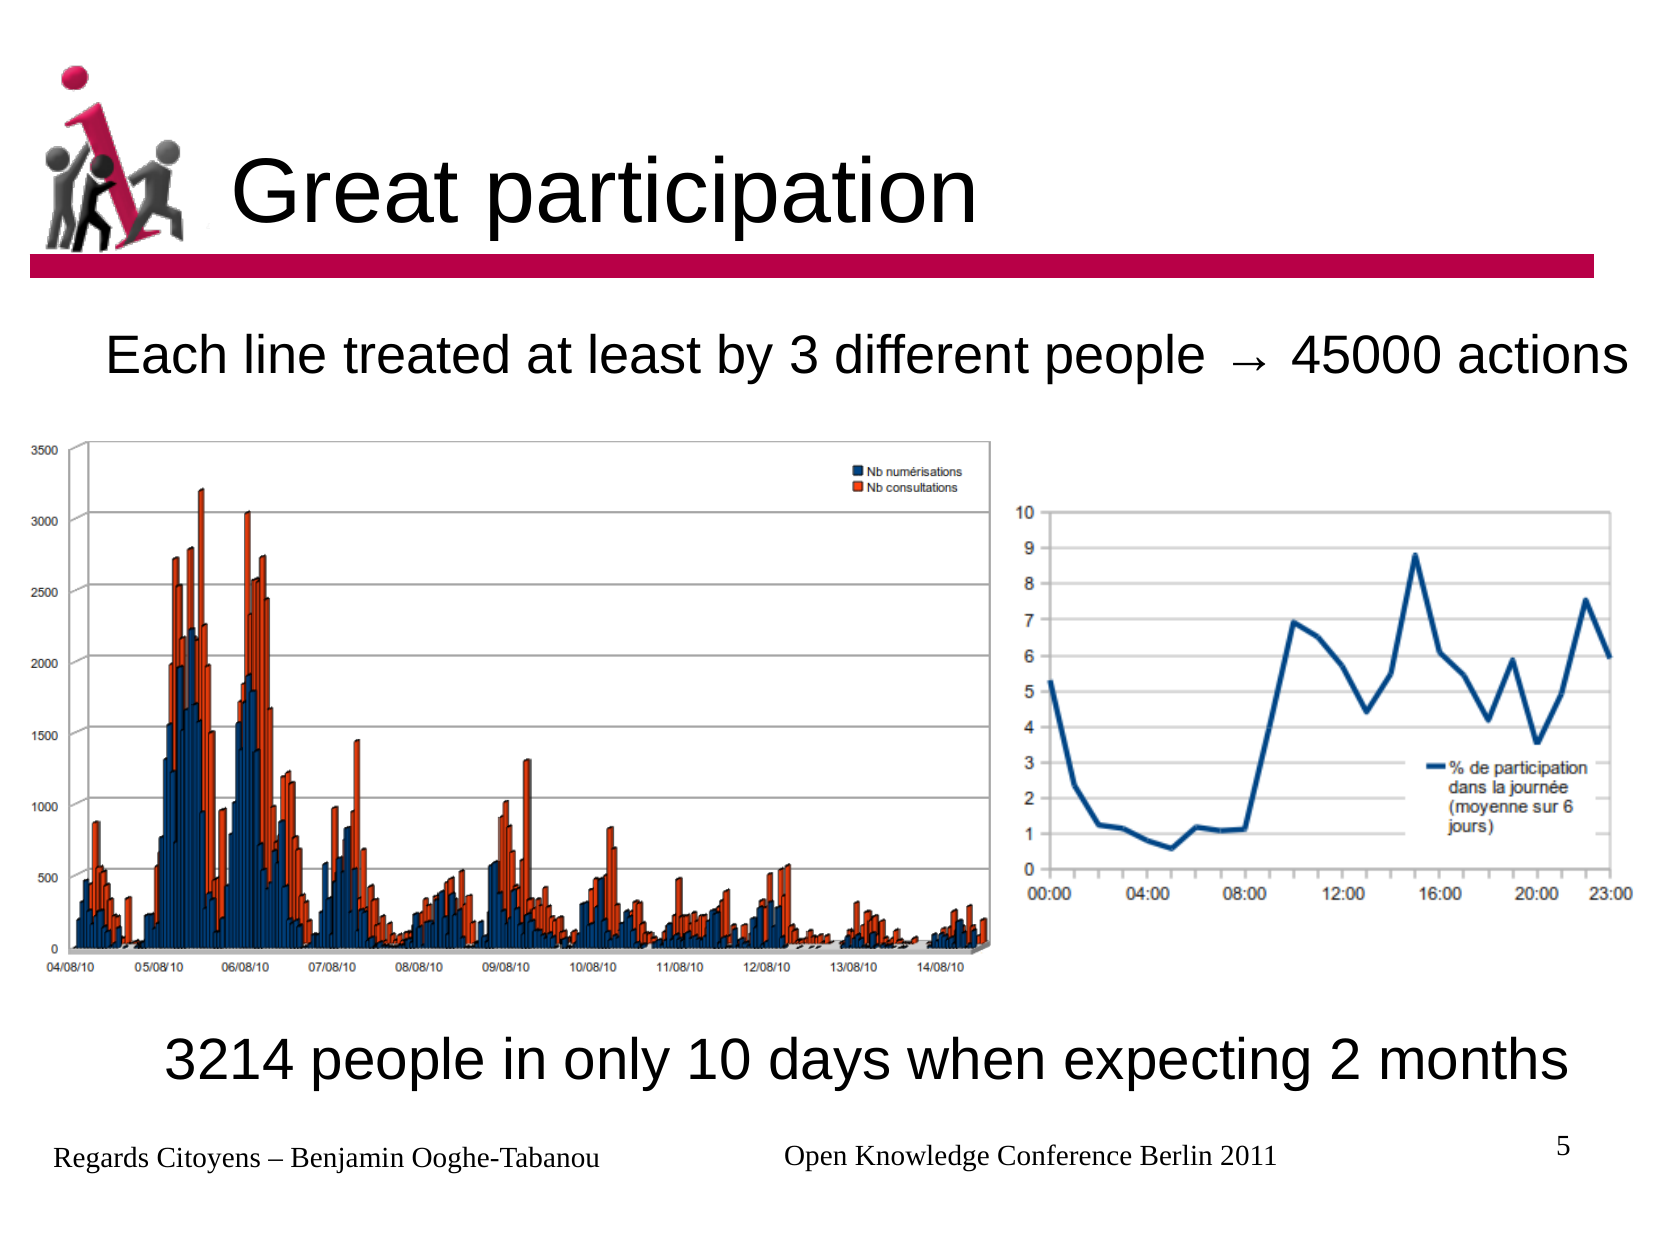

# Great participation
Each line treated at least by 3 different people → 45000 actions
3214 people in only 10 days when expecting 2 months
5
Benjamin Ooghe-Tabanou - Open Knowledge Conference Berlin 2011